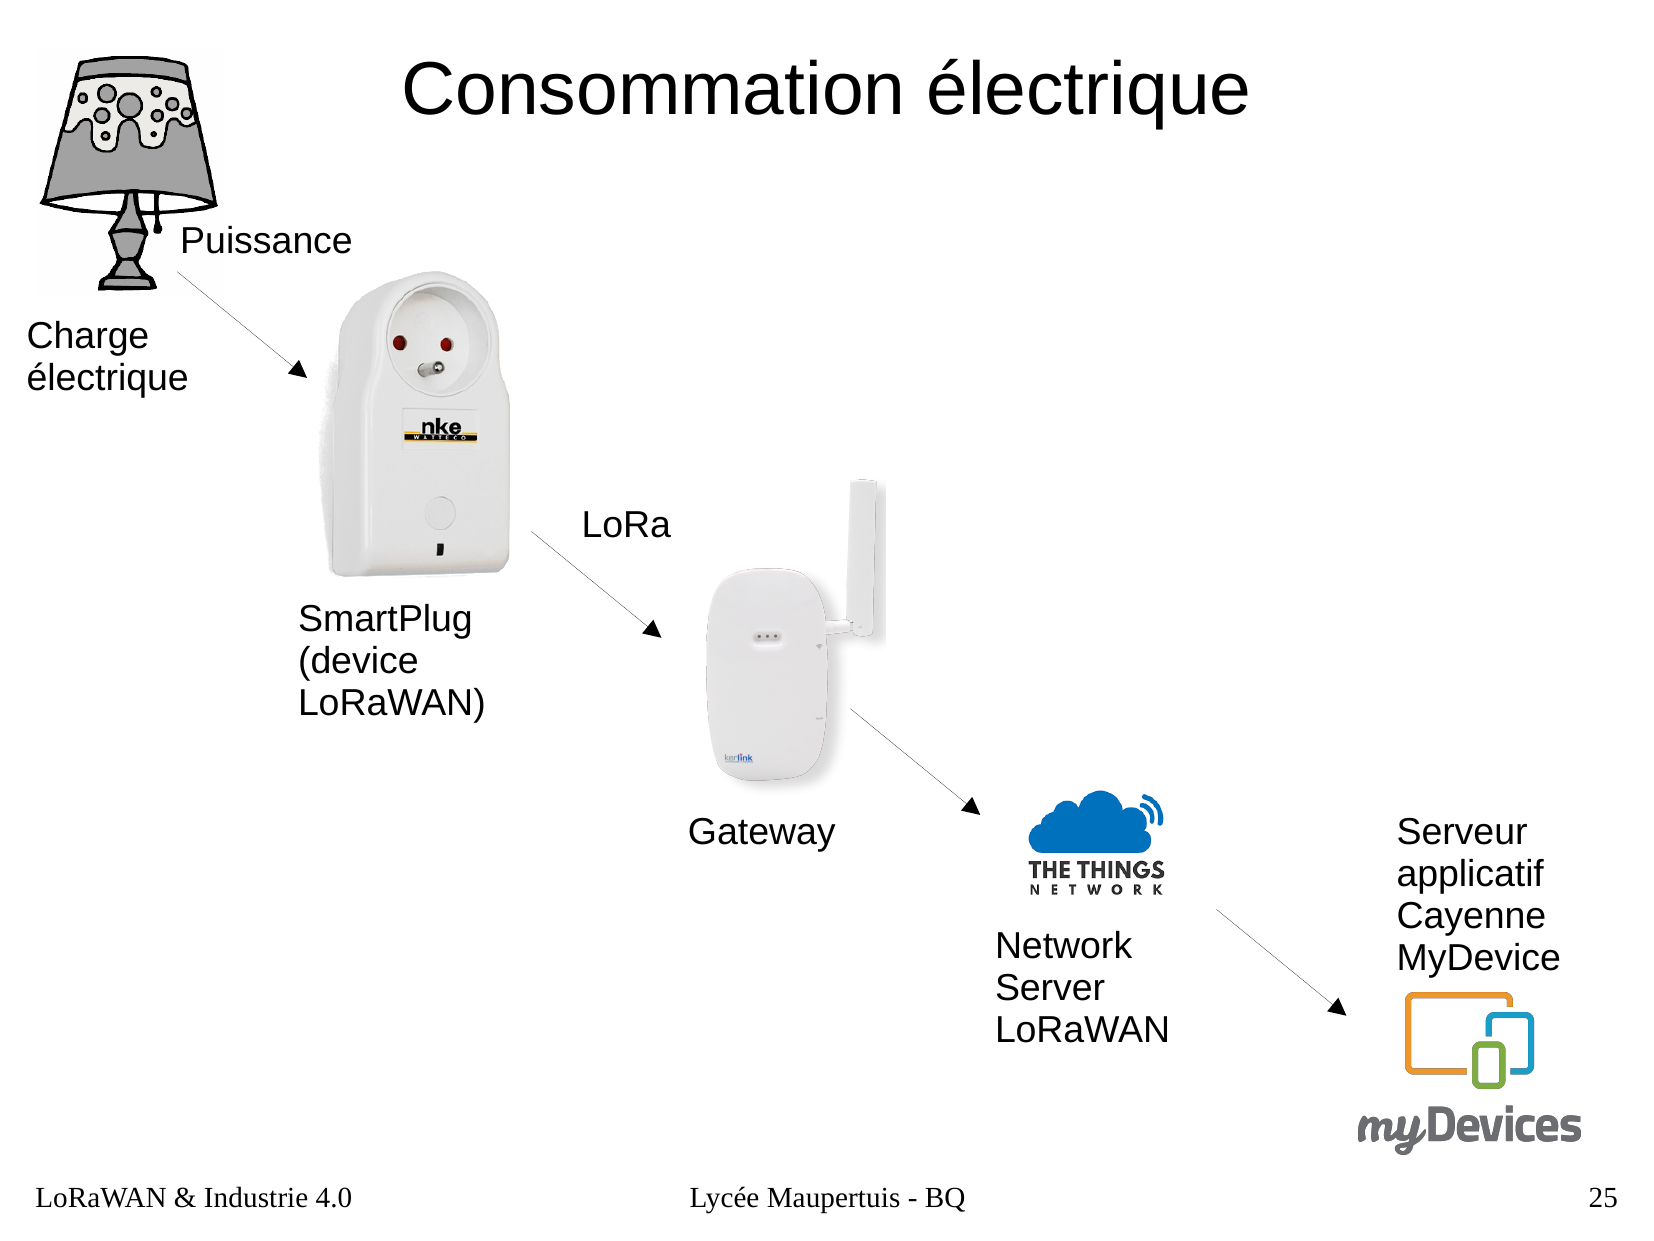

# Consommation électrique
Puissance
Charge électrique
LoRa
SmartPlug
(device LoRaWAN)
Gateway
Serveur applicatif
Cayenne
MyDevice
Network
Server
LoRaWAN
LoRaWAN & Industrie 4.0
Lycée Maupertuis - BQ
25